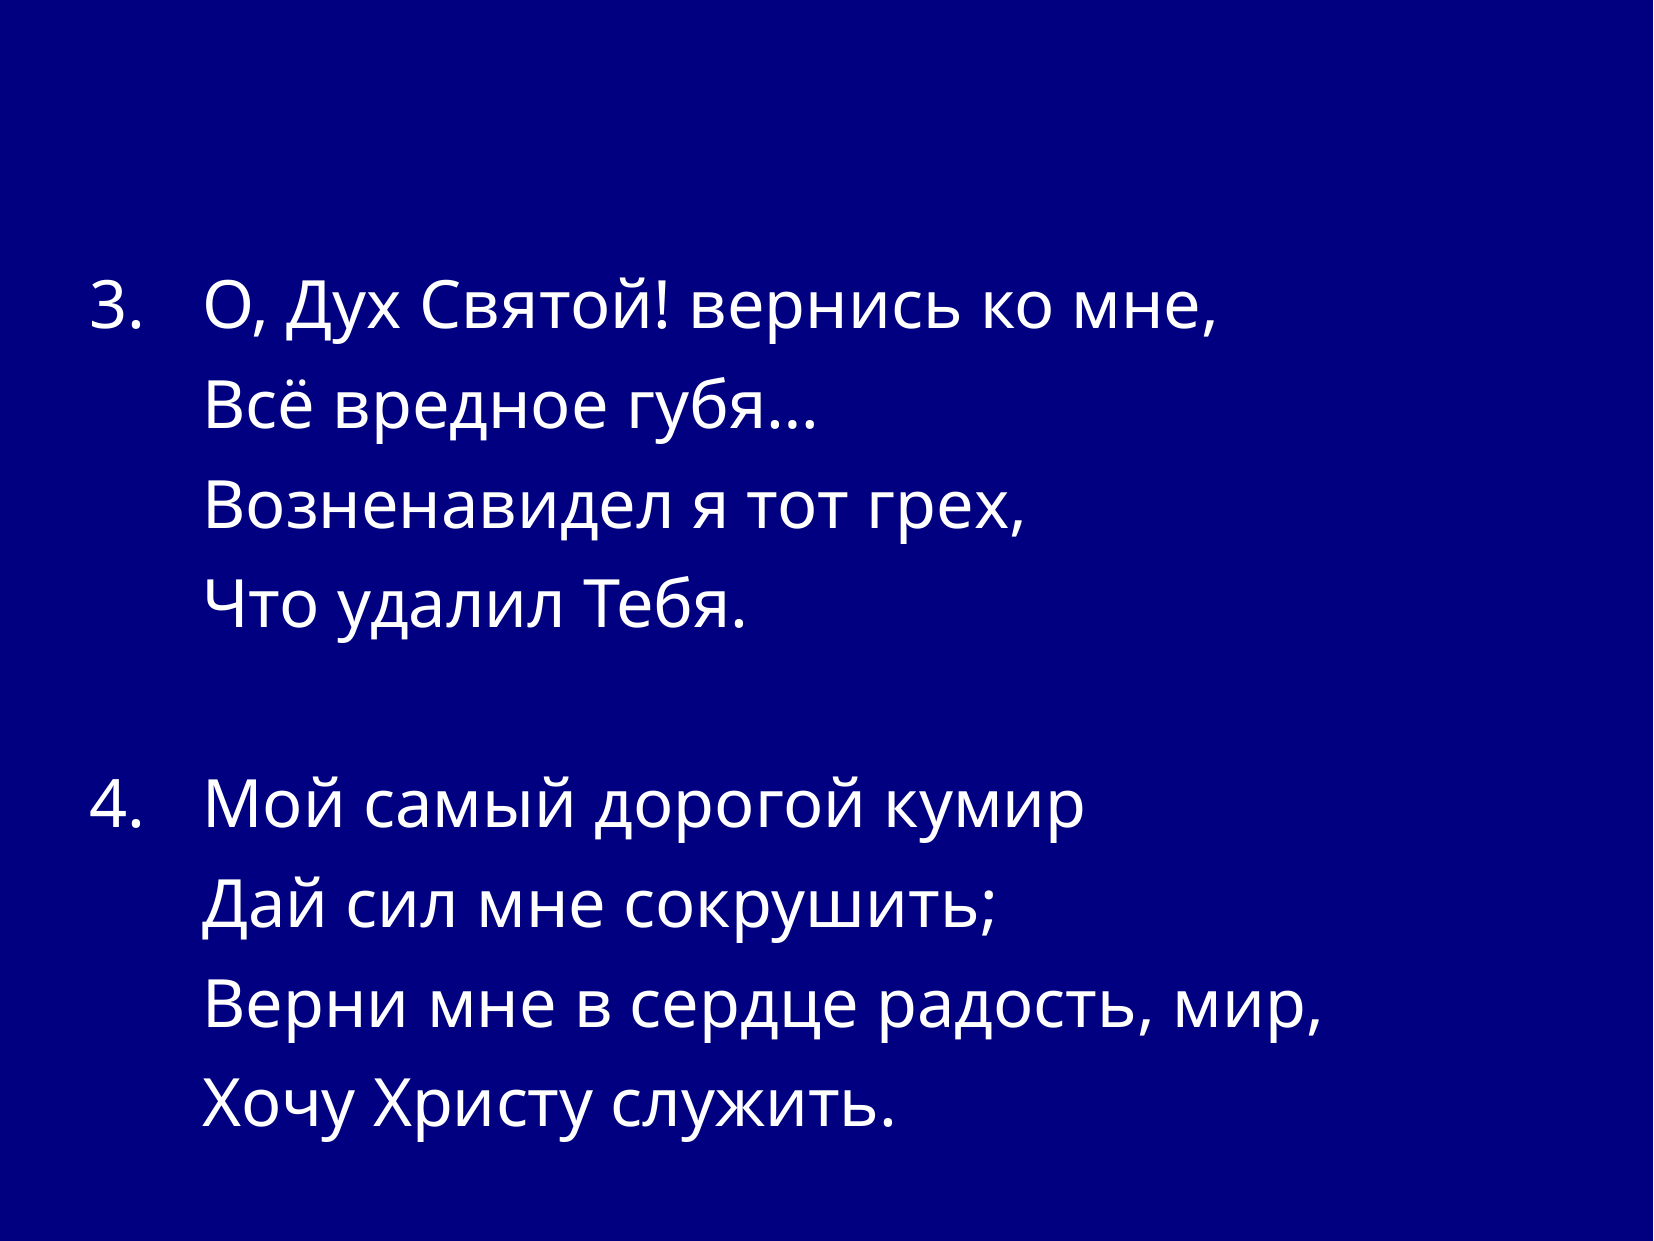

3.	О, Дух Святой! вернись ко мне,
	Всё вредное губя…
	Возненавидел я тот грех,
	Что удалил Тебя.
4.	Мой самый дорогой кумир
	Дай сил мне сокрушить;
	Верни мне в сердце радость, мир,
	Хочу Христу служить.